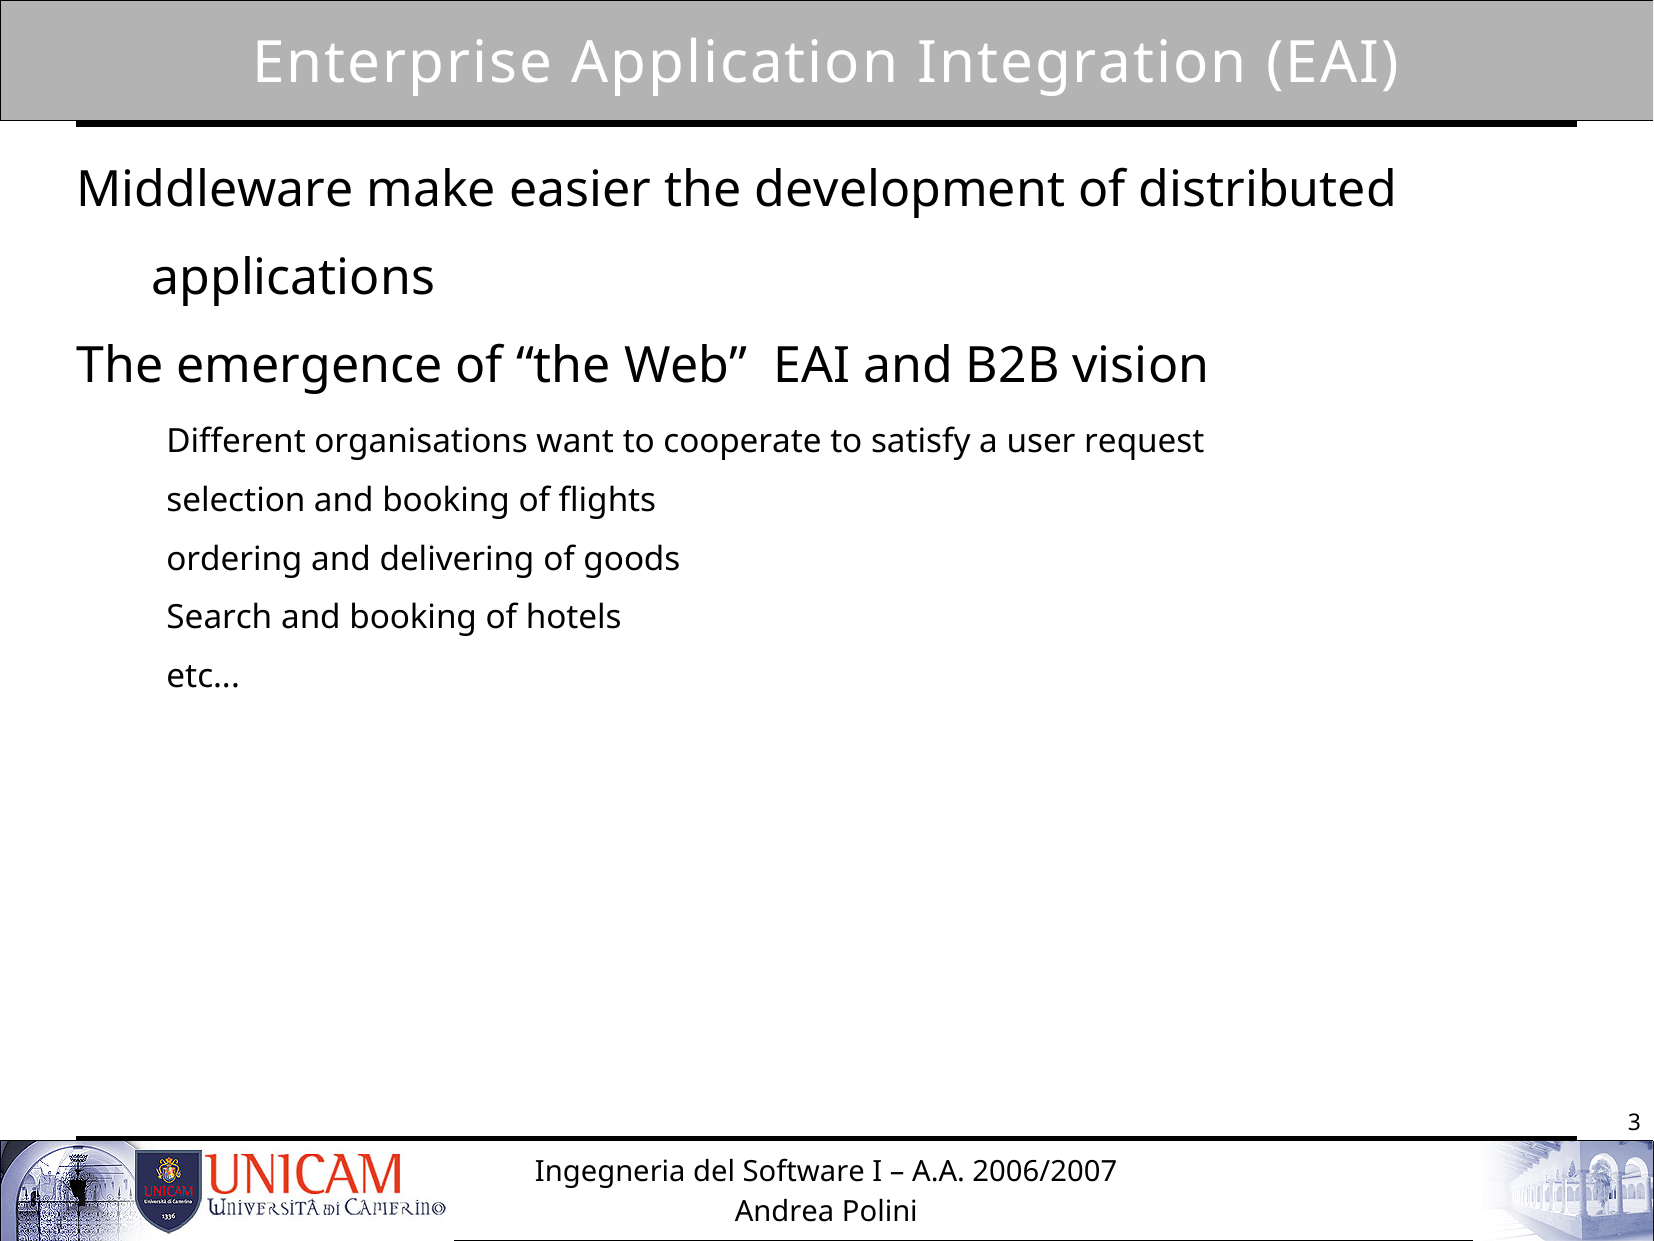

# Enterprise Application Integration (EAI)
Middleware make easier the development of distributed applications
The emergence of “the Web” EAI and B2B vision
Different organisations want to cooperate to satisfy a user request
selection and booking of flights
ordering and delivering of goods
Search and booking of hotels
etc...
3